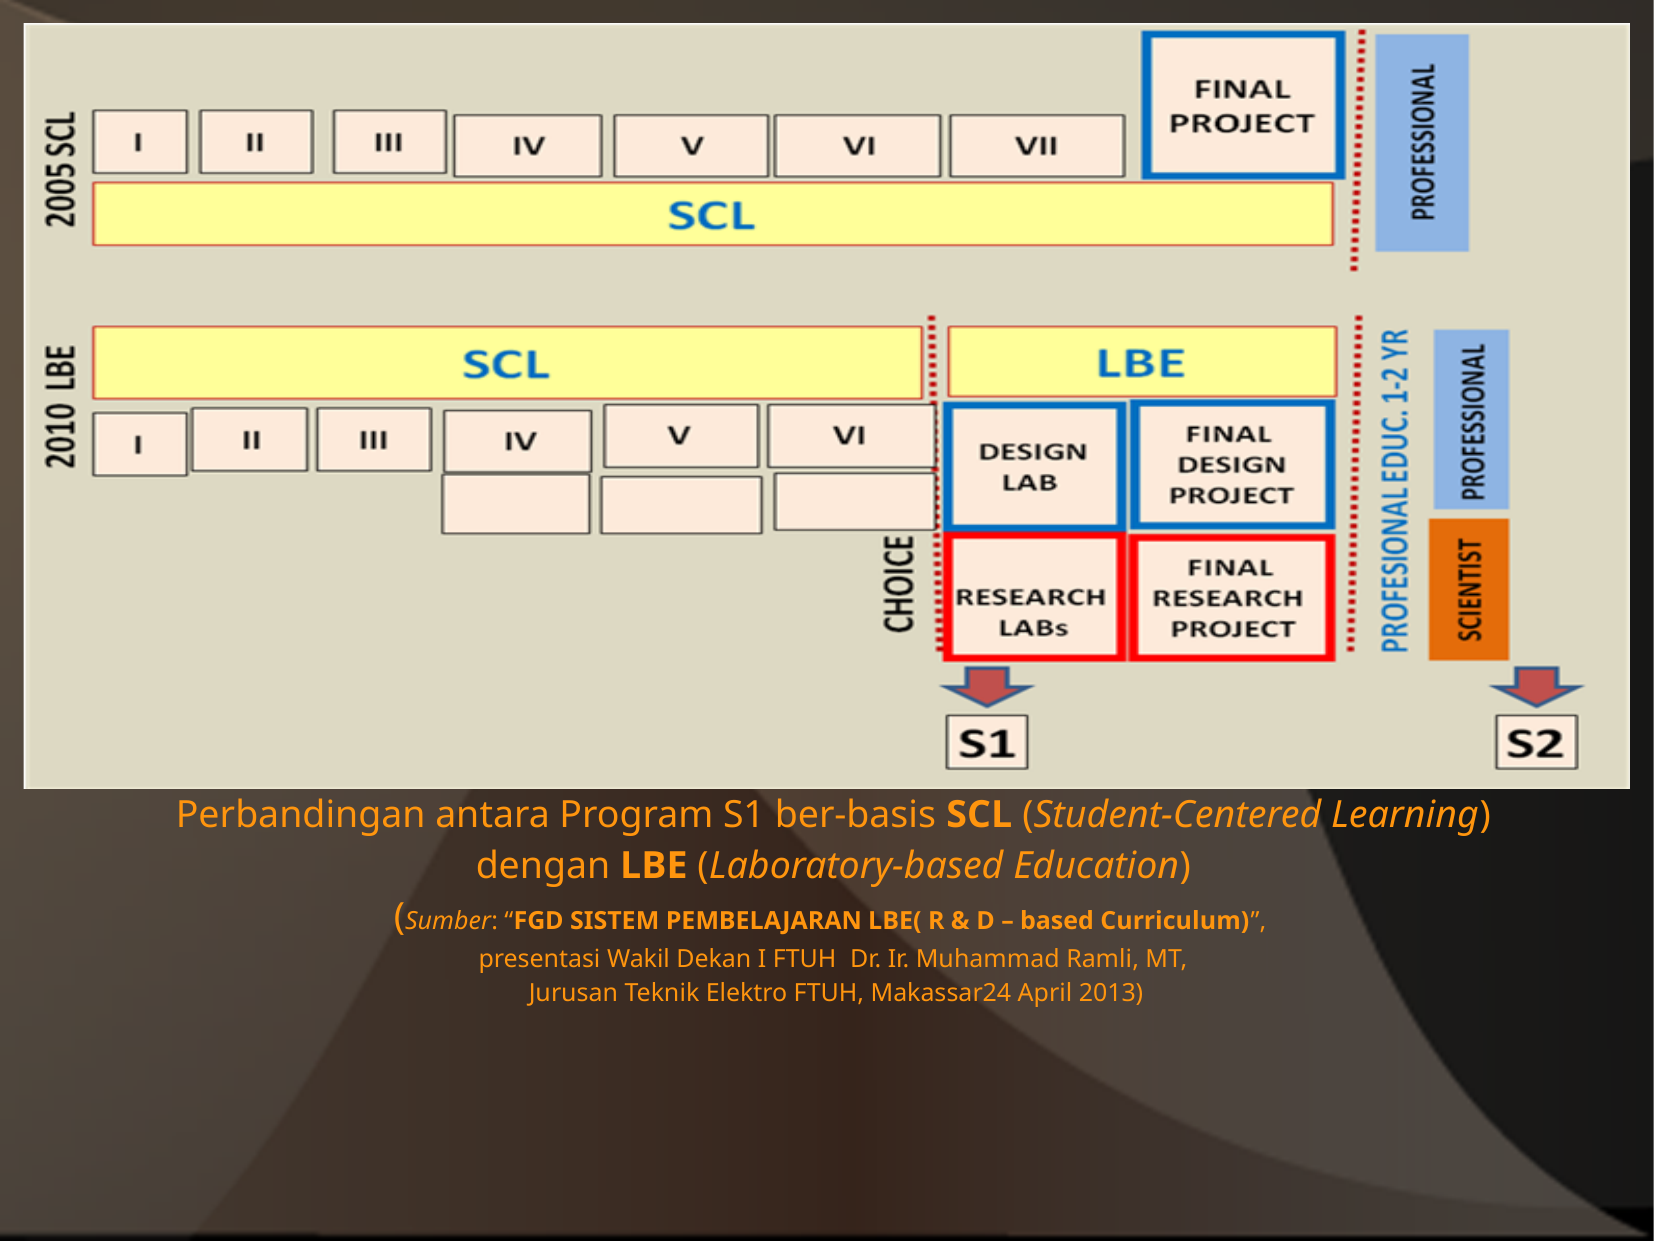

Perbandingan antara Program S1 ber-basis SCL (Student-Centered Learning)
dengan LBE (Laboratory-based Education)
(Sumber: “FGD SISTEM PEMBELAJARAN LBE( R & D – based Curriculum)”,
presentasi Wakil Dekan I FTUH Dr. Ir. Muhammad Ramli, MT,
 Jurusan Teknik Elektro FTUH, Makassar24 April 2013)